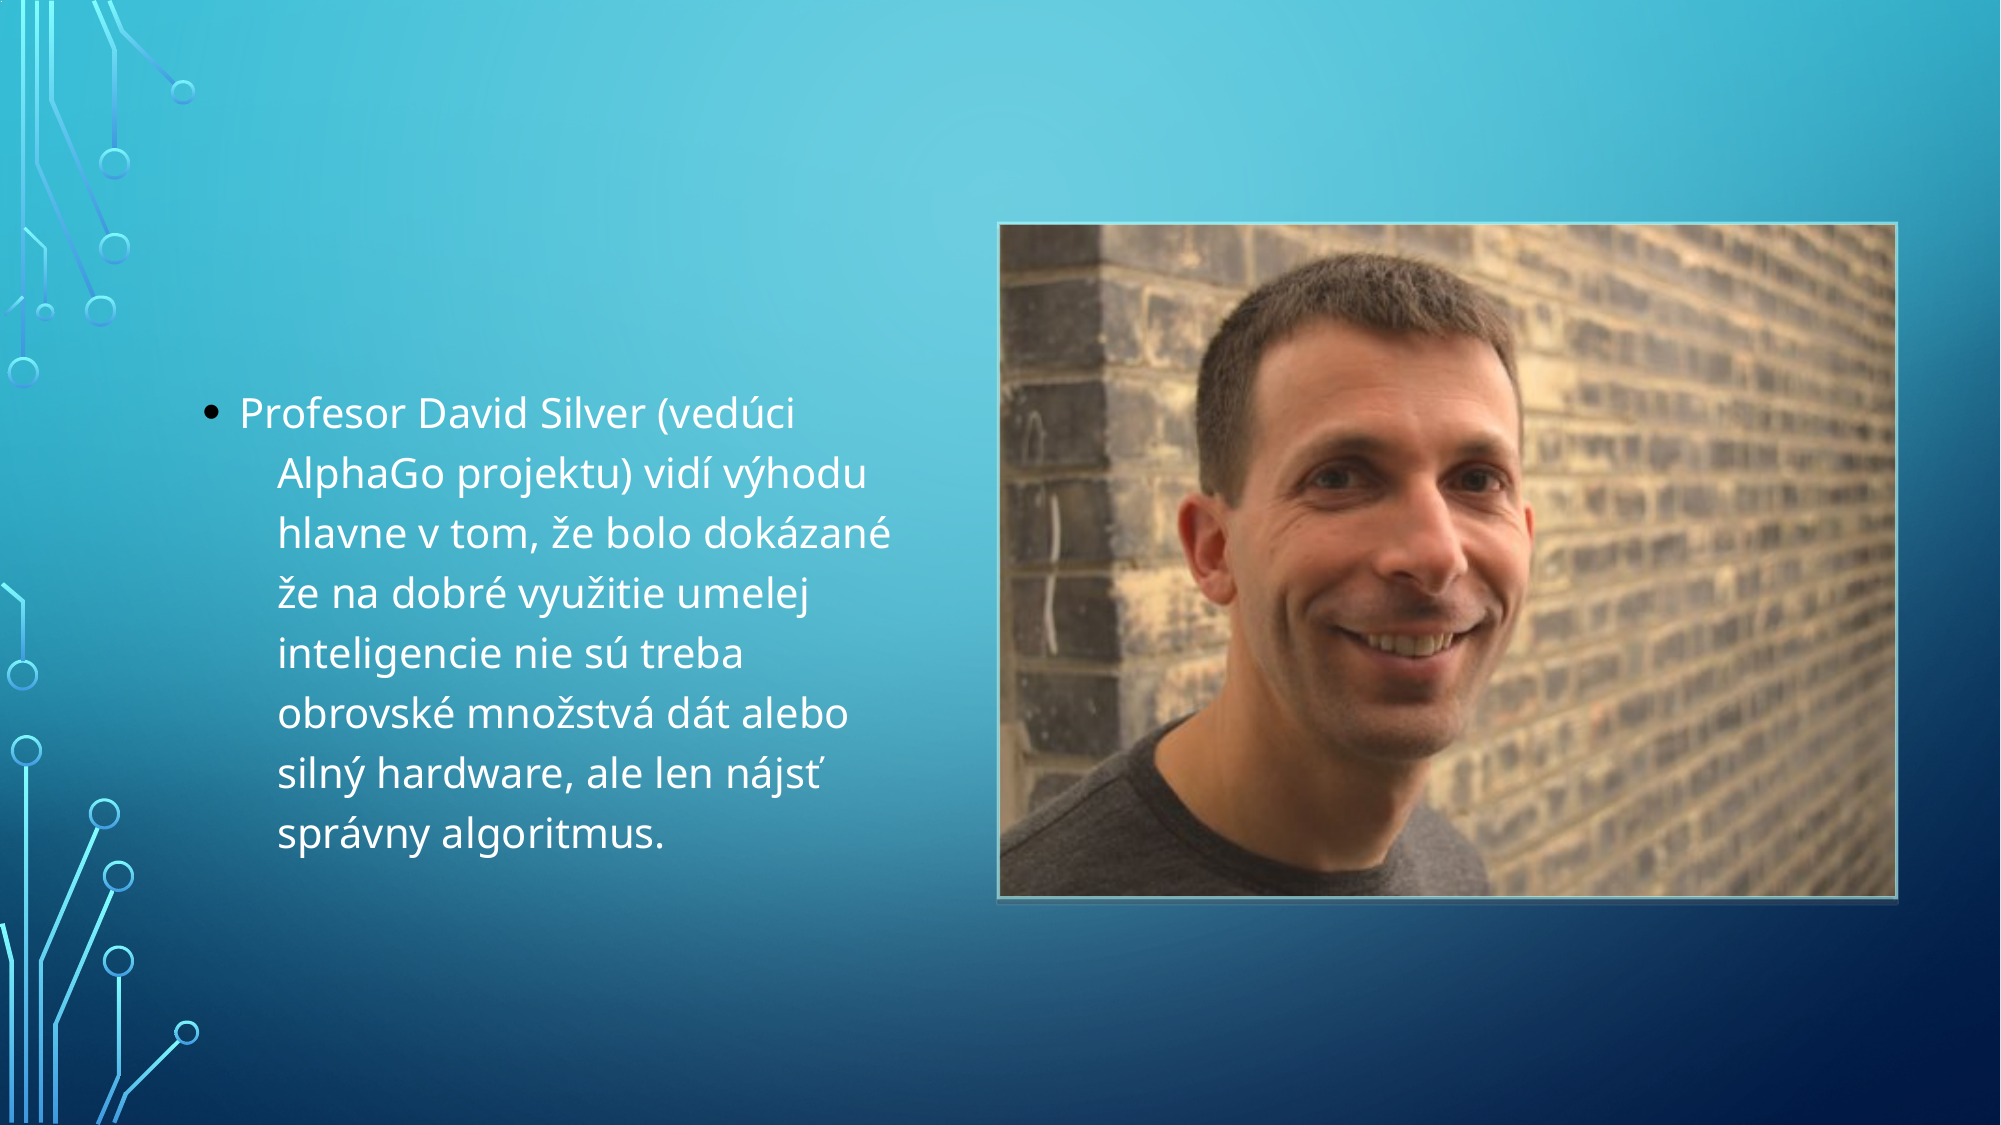

# Profesor David Silver (vedúci AlphaGo projektu) vidí výhodu hlavne v tom, že bolo dokázané že na dobré využitie umelej inteligencie nie sú treba obrovské množstvá dát alebo silný hardware, ale len nájsť správny algoritmus.